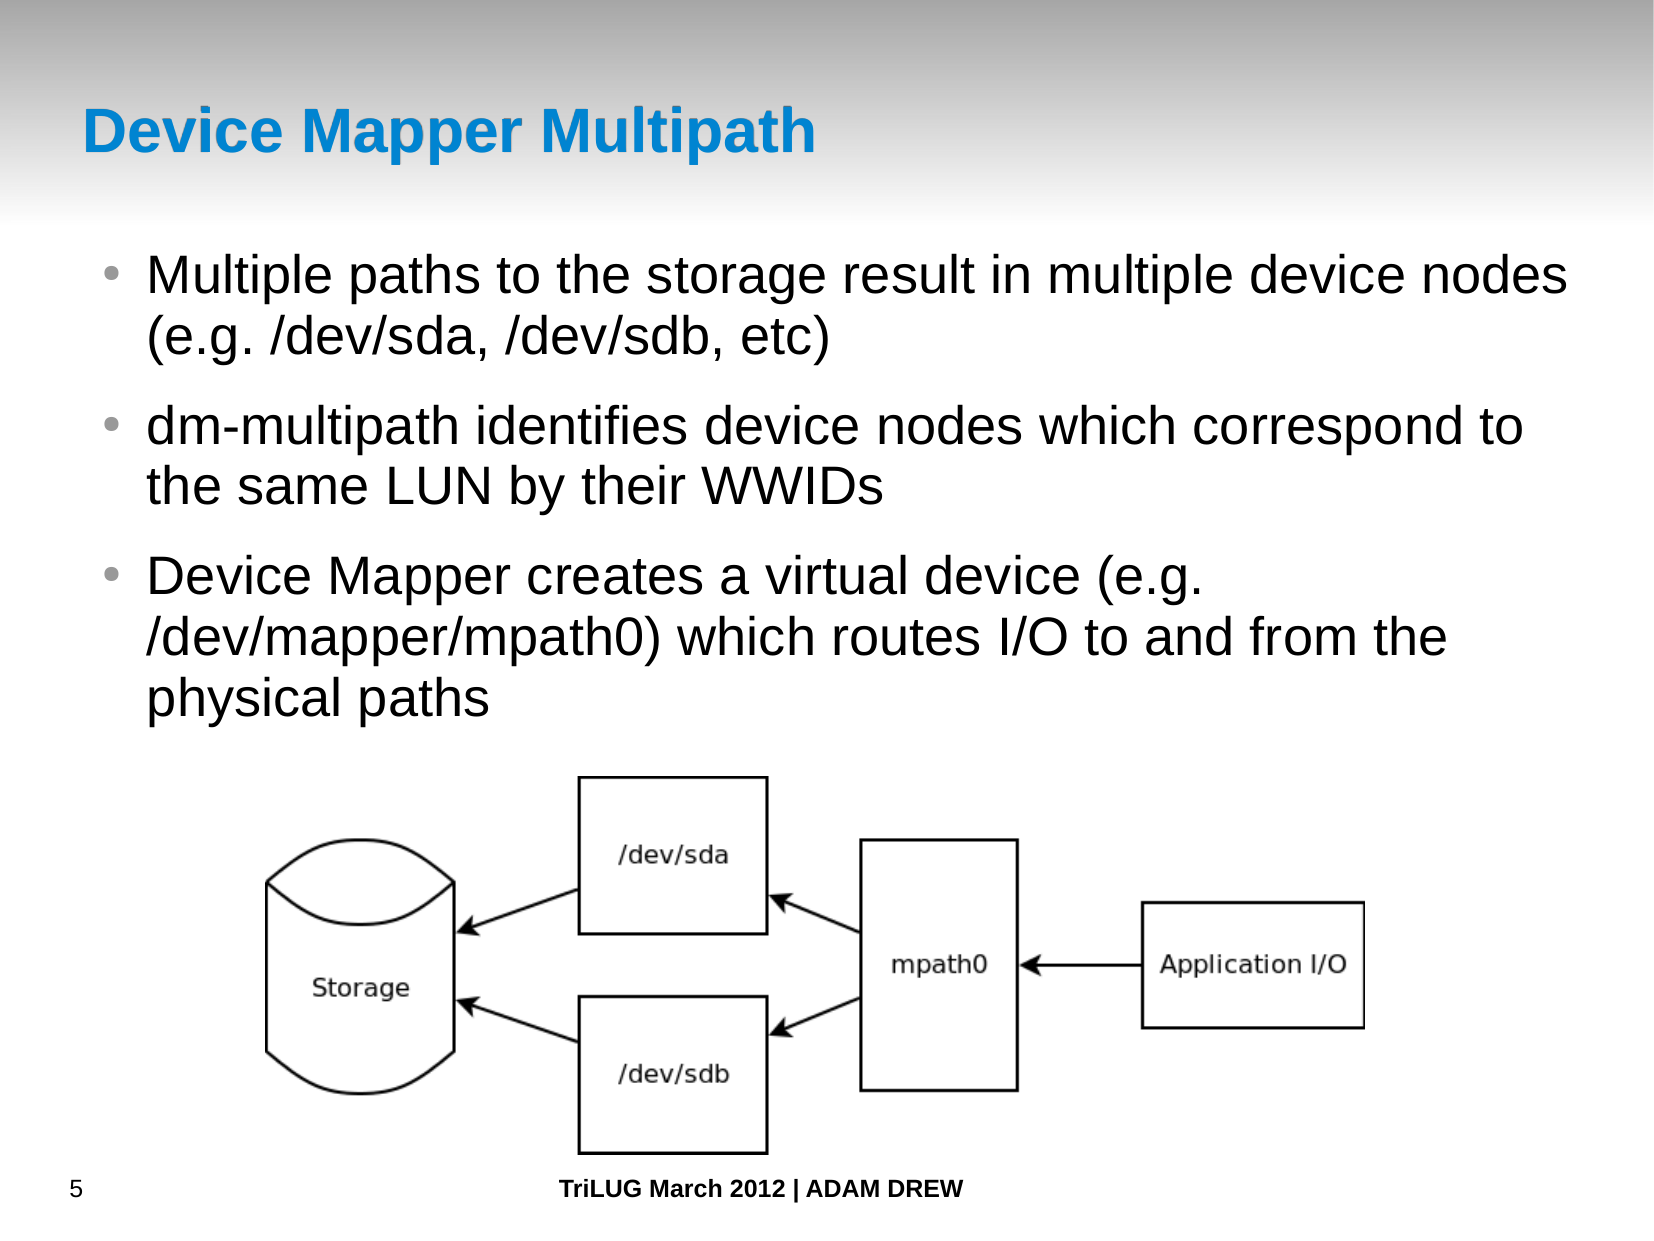

# Device Mapper Multipath
Multiple paths to the storage result in multiple device nodes (e.g. /dev/sda, /dev/sdb, etc)
dm-multipath identifies device nodes which correspond to the same LUN by their WWIDs
Device Mapper creates a virtual device (e.g. /dev/mapper/mpath0) which routes I/O to and from the physical paths